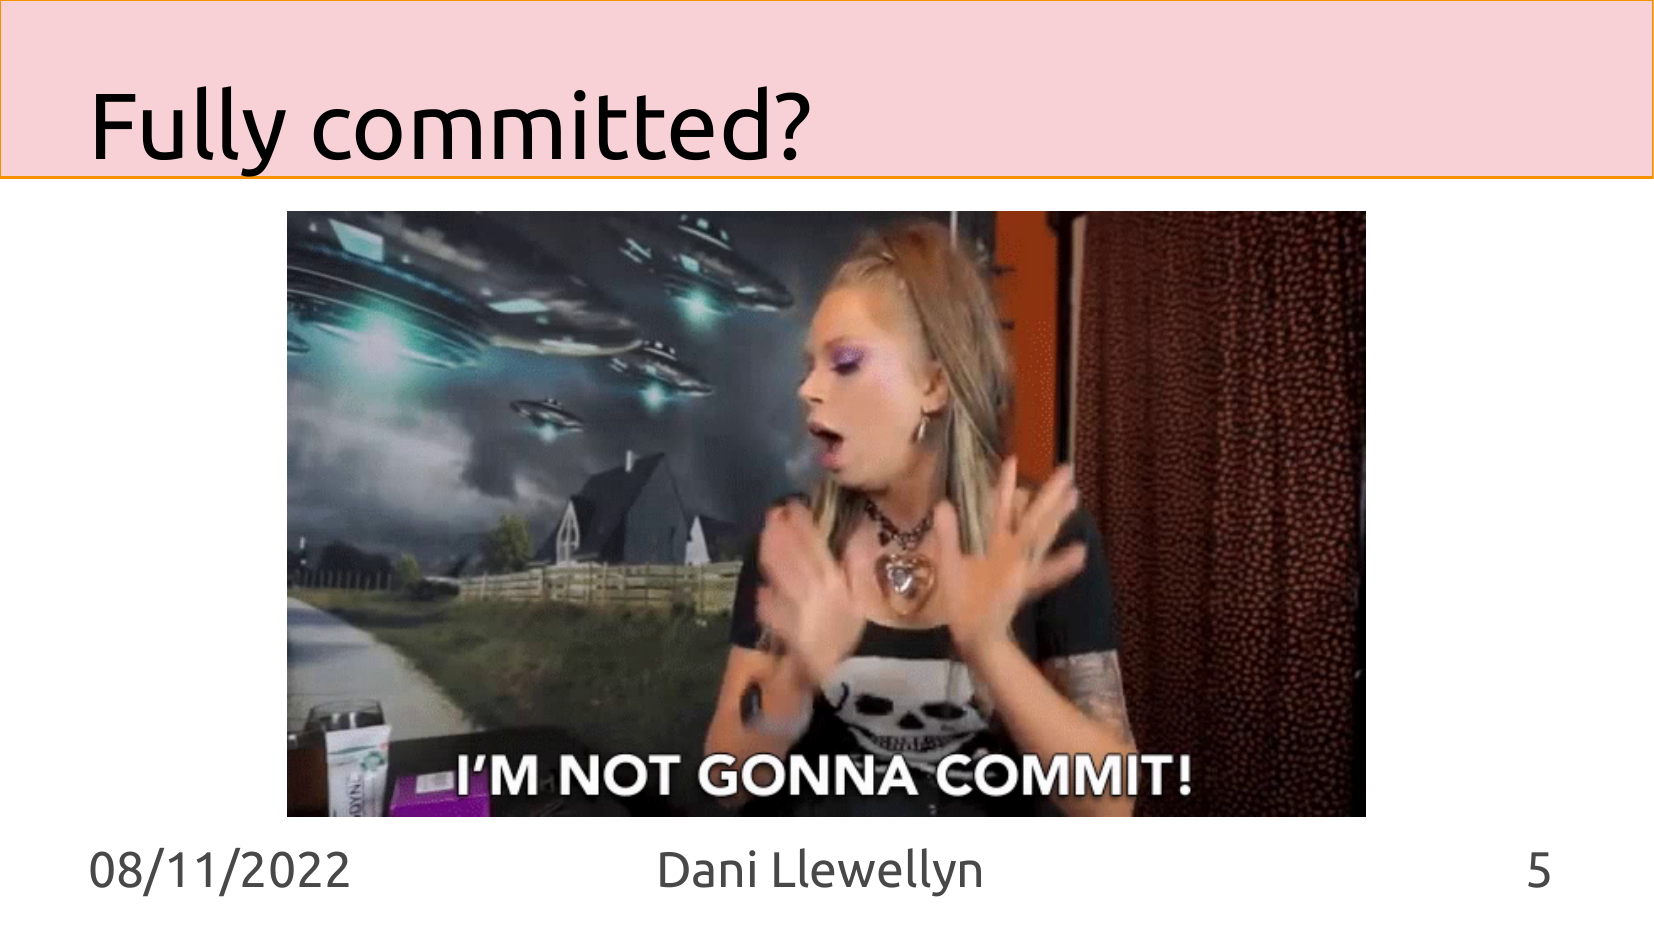

# Fully committed?
08/11/2022
Dani Llewellyn
5